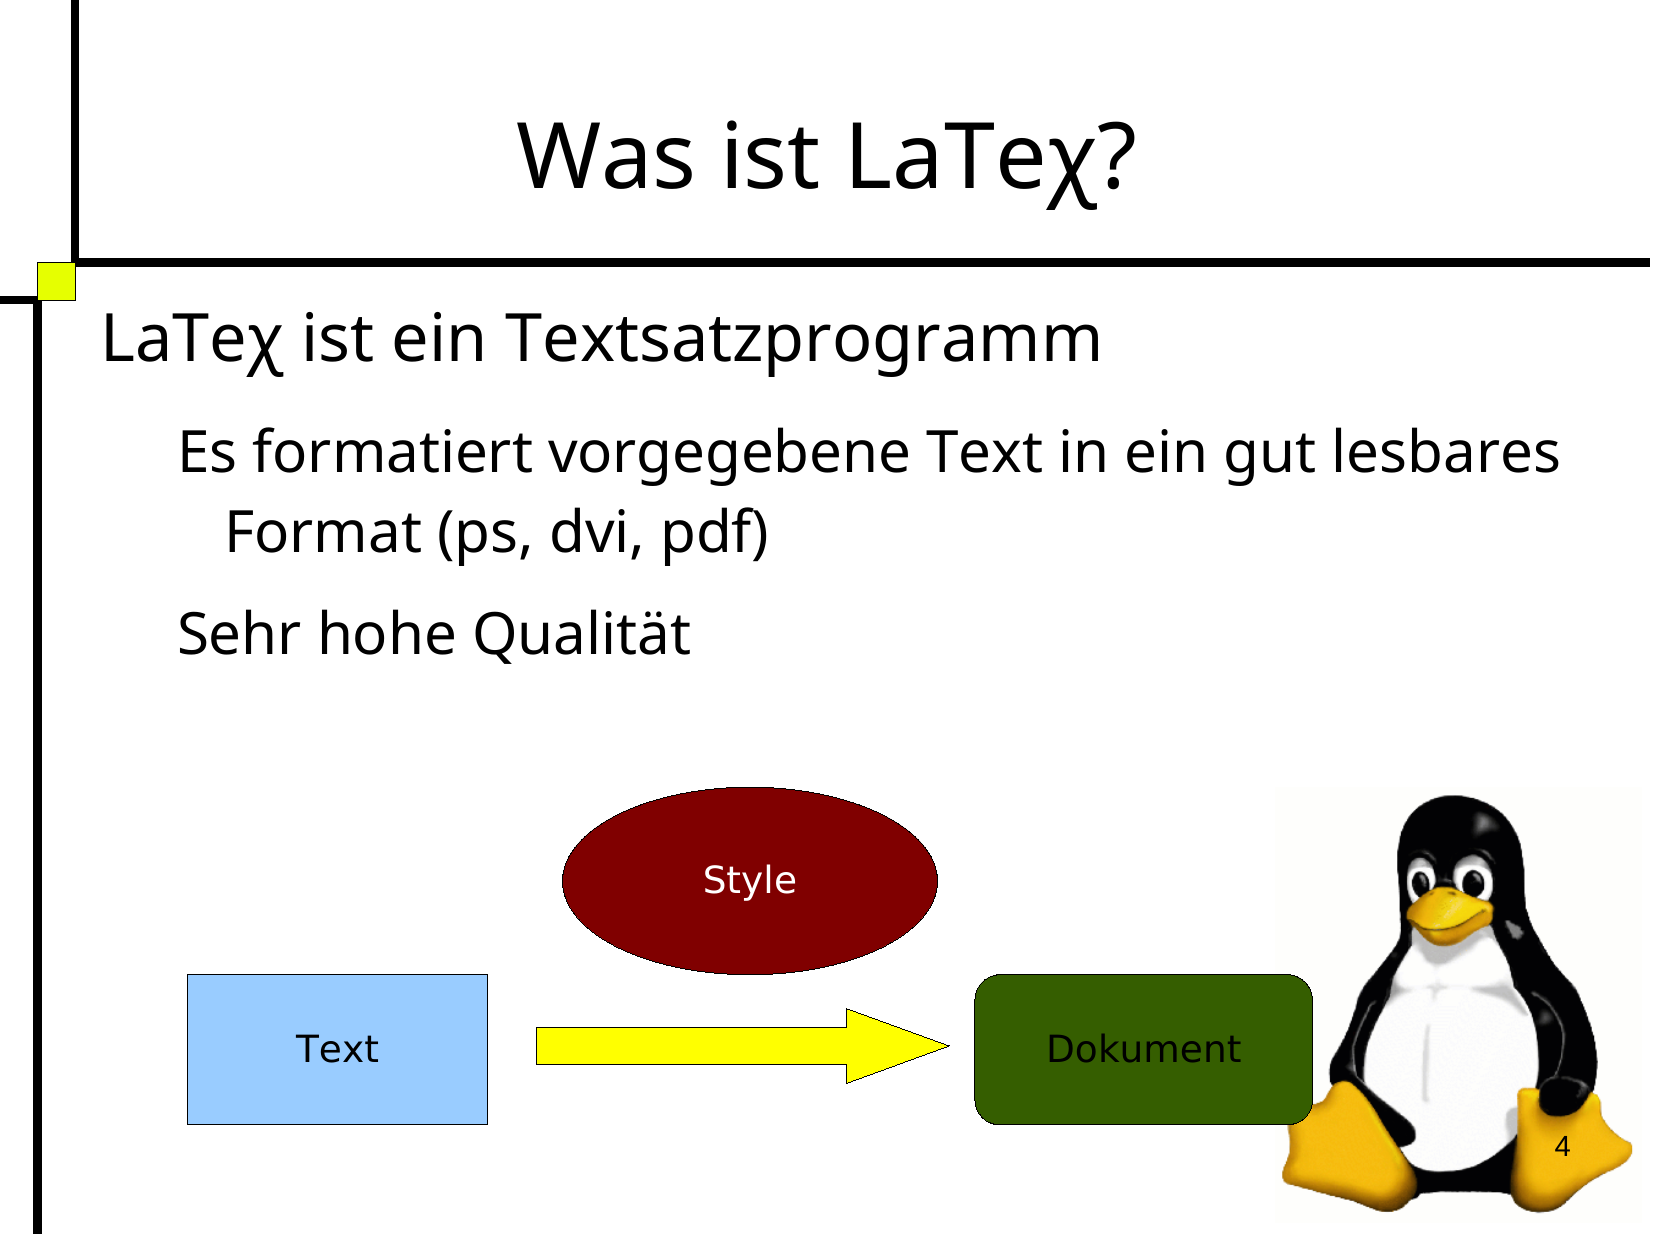

# Was ist LaTeχ?
LaTeχ ist ein Textsatzprogramm
Es formatiert vorgegebene Text in ein gut lesbares Format (ps, dvi, pdf)
Sehr hohe Qualität
Style
Text
Dokument
4